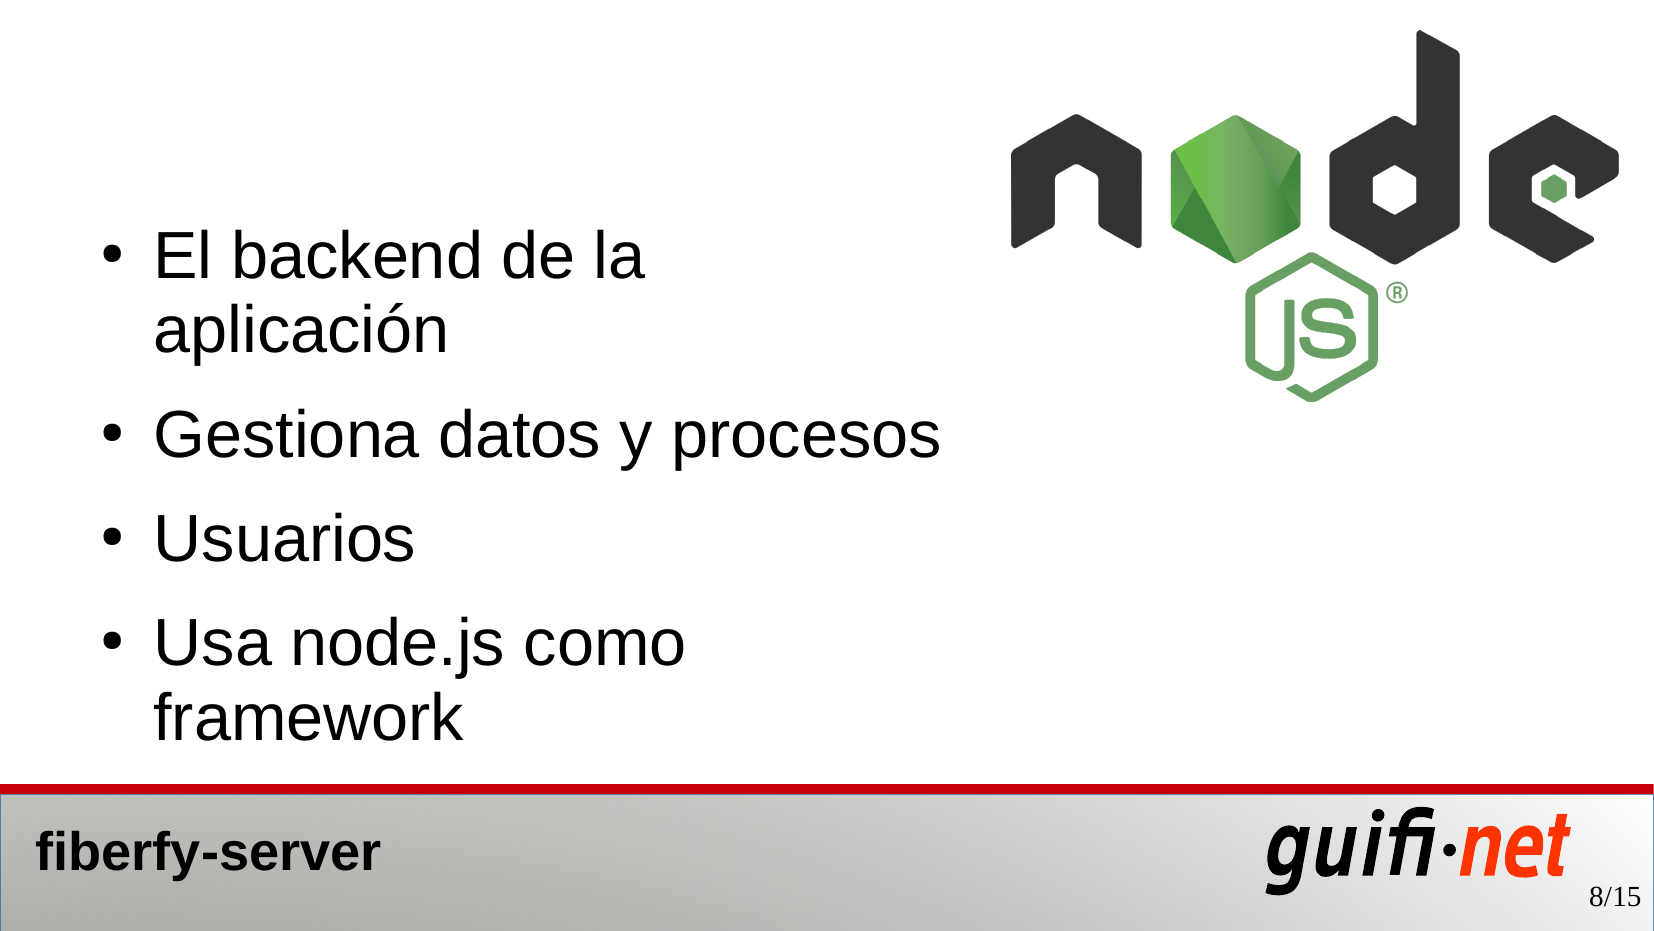

El backend de la aplicación
Gestiona datos y procesos
Usuarios
Usa node.js como framework
# fiberfy-server